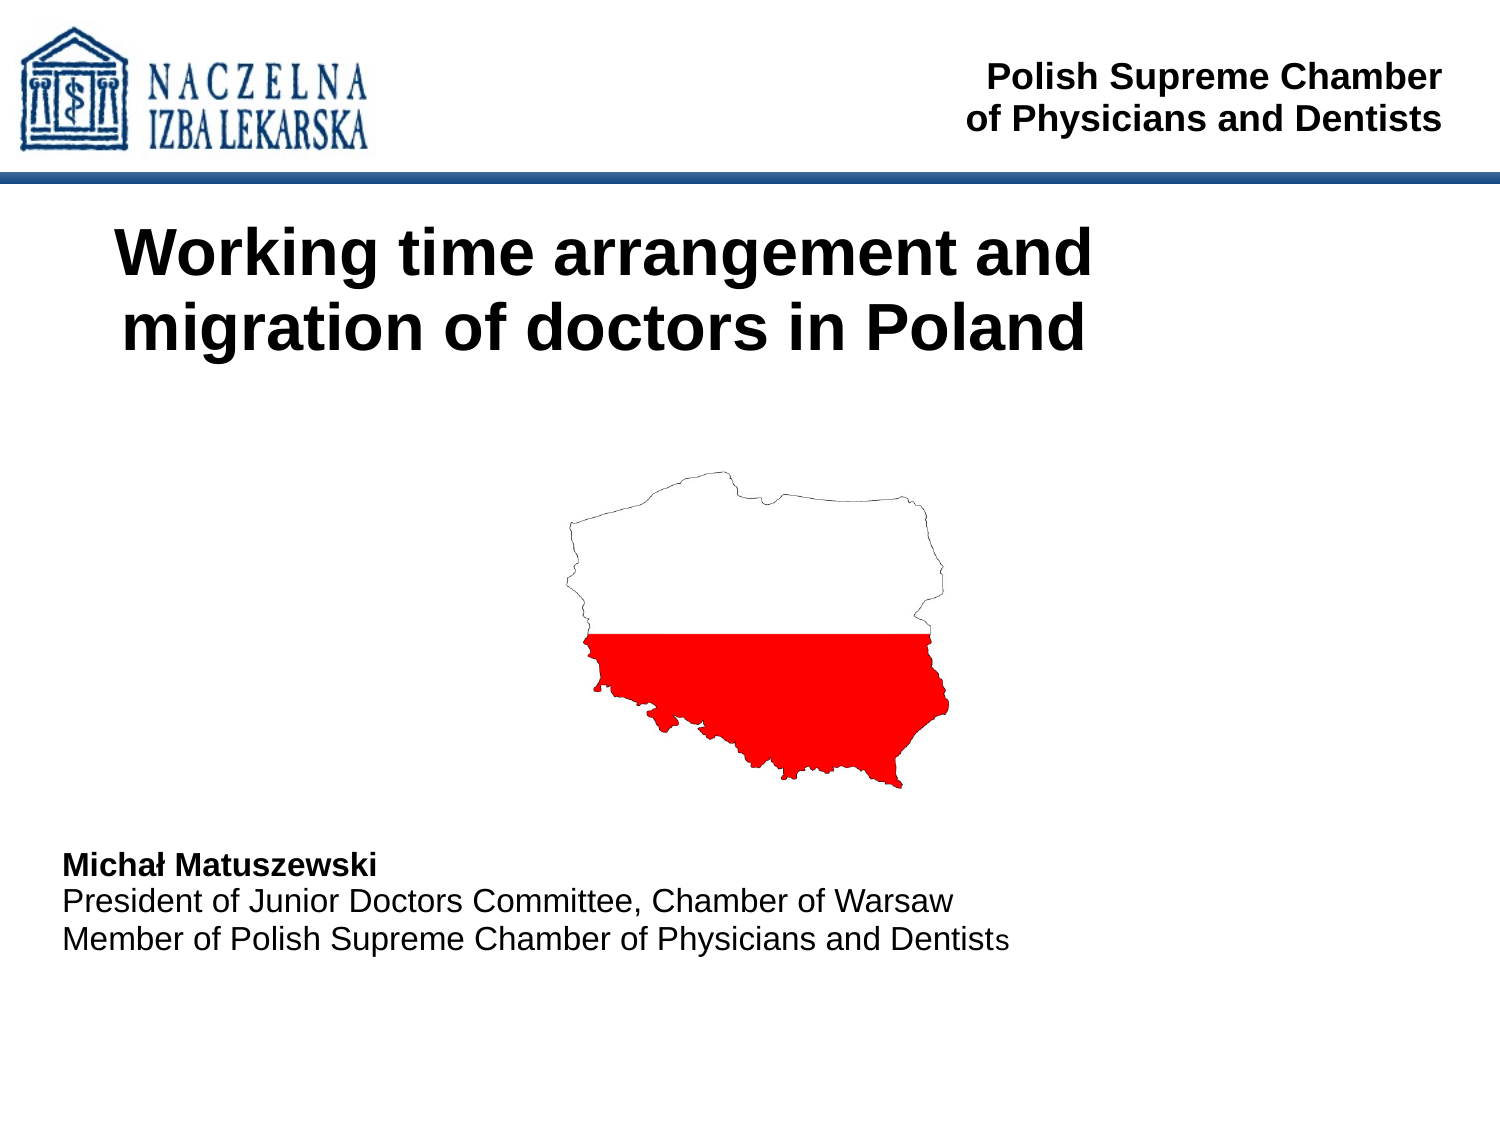

Polish Supreme Chamber
of Physicians and Dentists
Working time arrangement and migration of doctors in Poland
Michał Matuszewski
President of Junior Doctors Committee, Chamber of Warsaw
Member of Polish Supreme Chamber of Physicians and Dentists